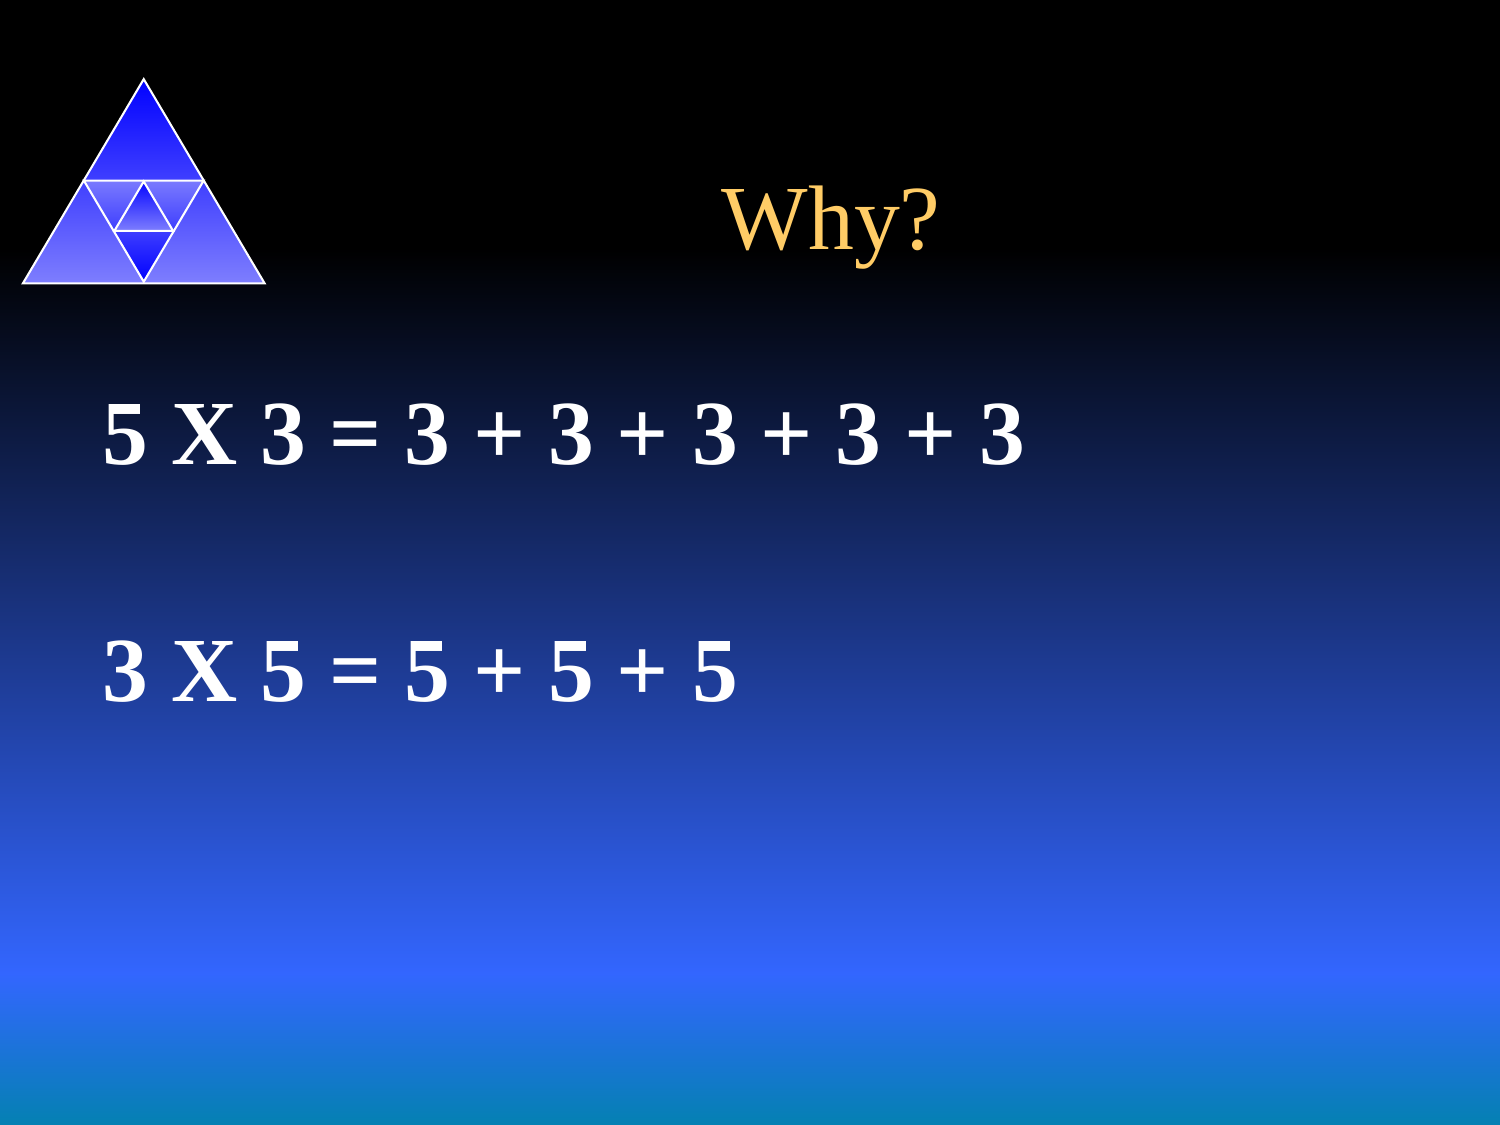

# Why?
5 X 3 = 3 + 3 + 3 + 3 + 3
3 X 5 = 5 + 5 + 5